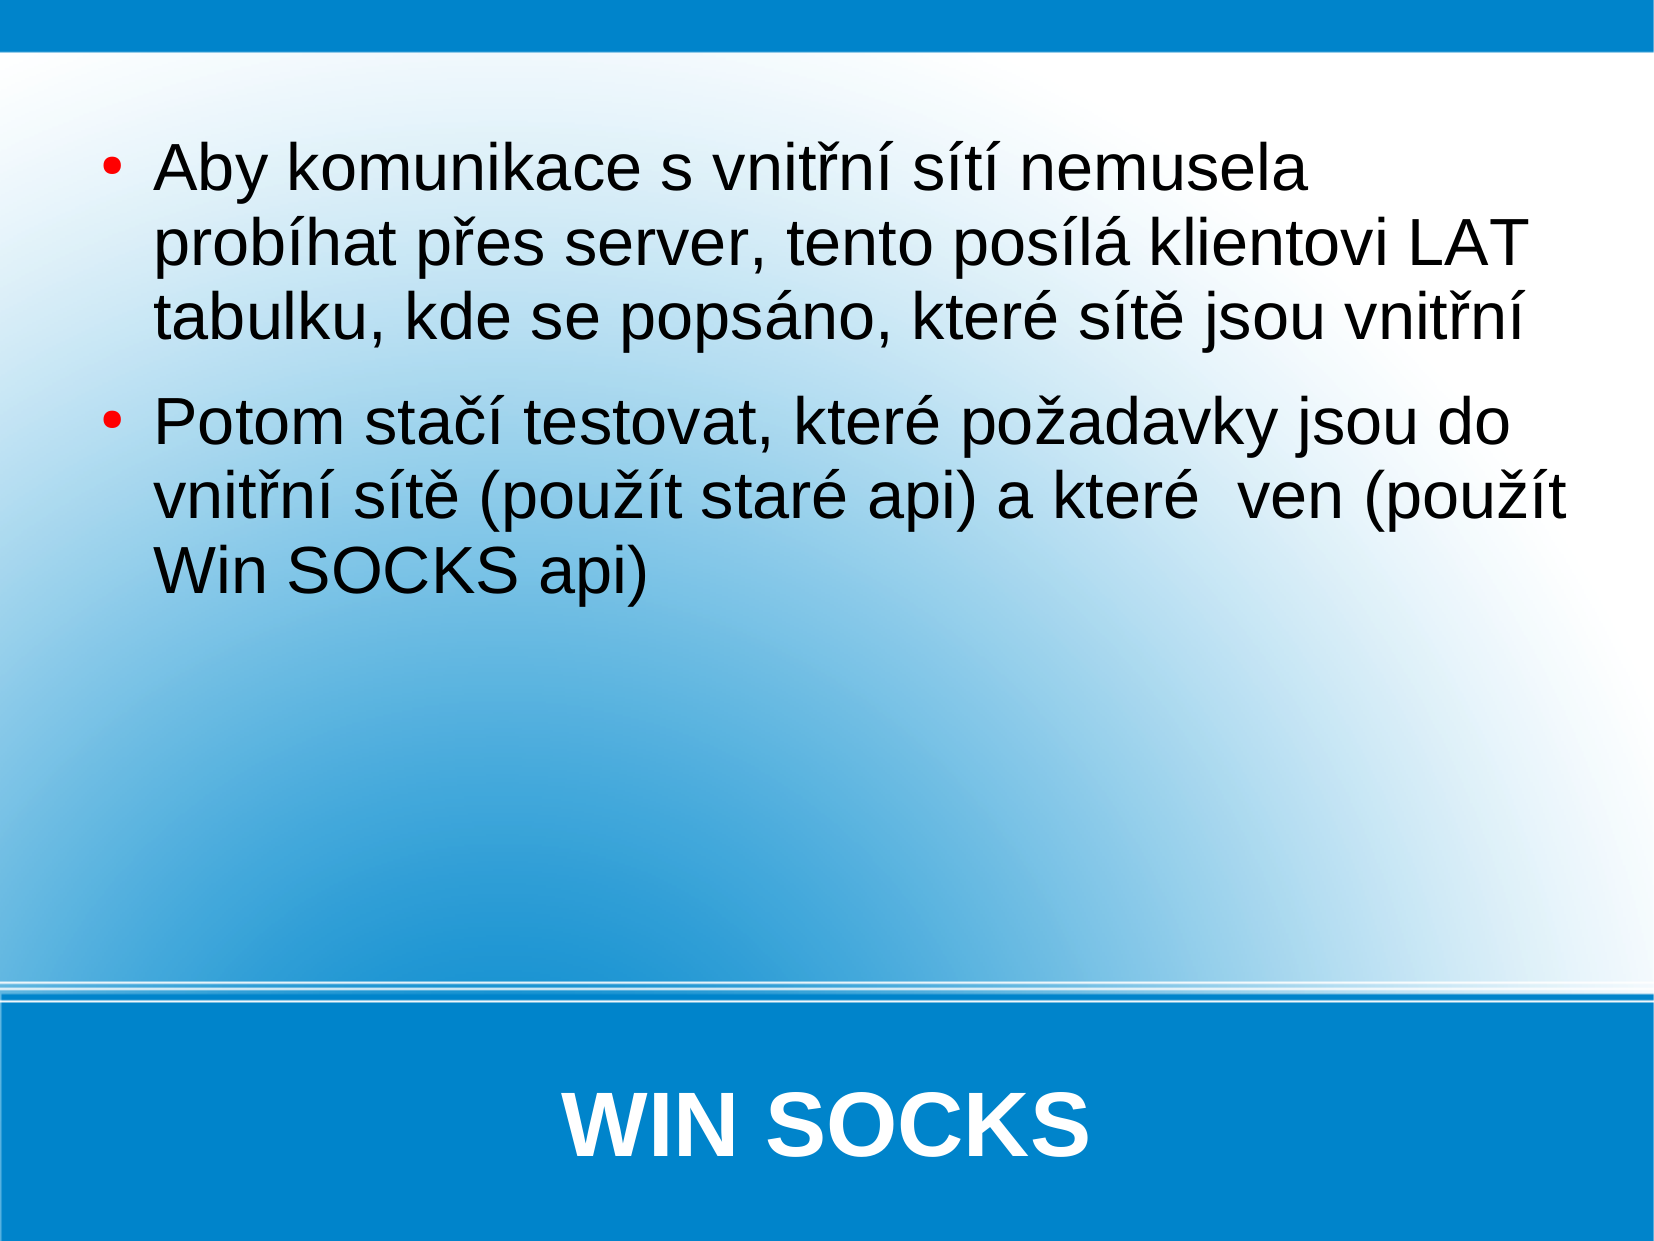

Aby komunikace s vnitřní sítí nemusela probíhat přes server, tento posílá klientovi LAT tabulku, kde se popsáno, které sítě jsou vnitřní
Potom stačí testovat, které požadavky jsou do vnitřní sítě (použít staré api) a které ven (použít Win SOCKS api)
# WIN SOCKS